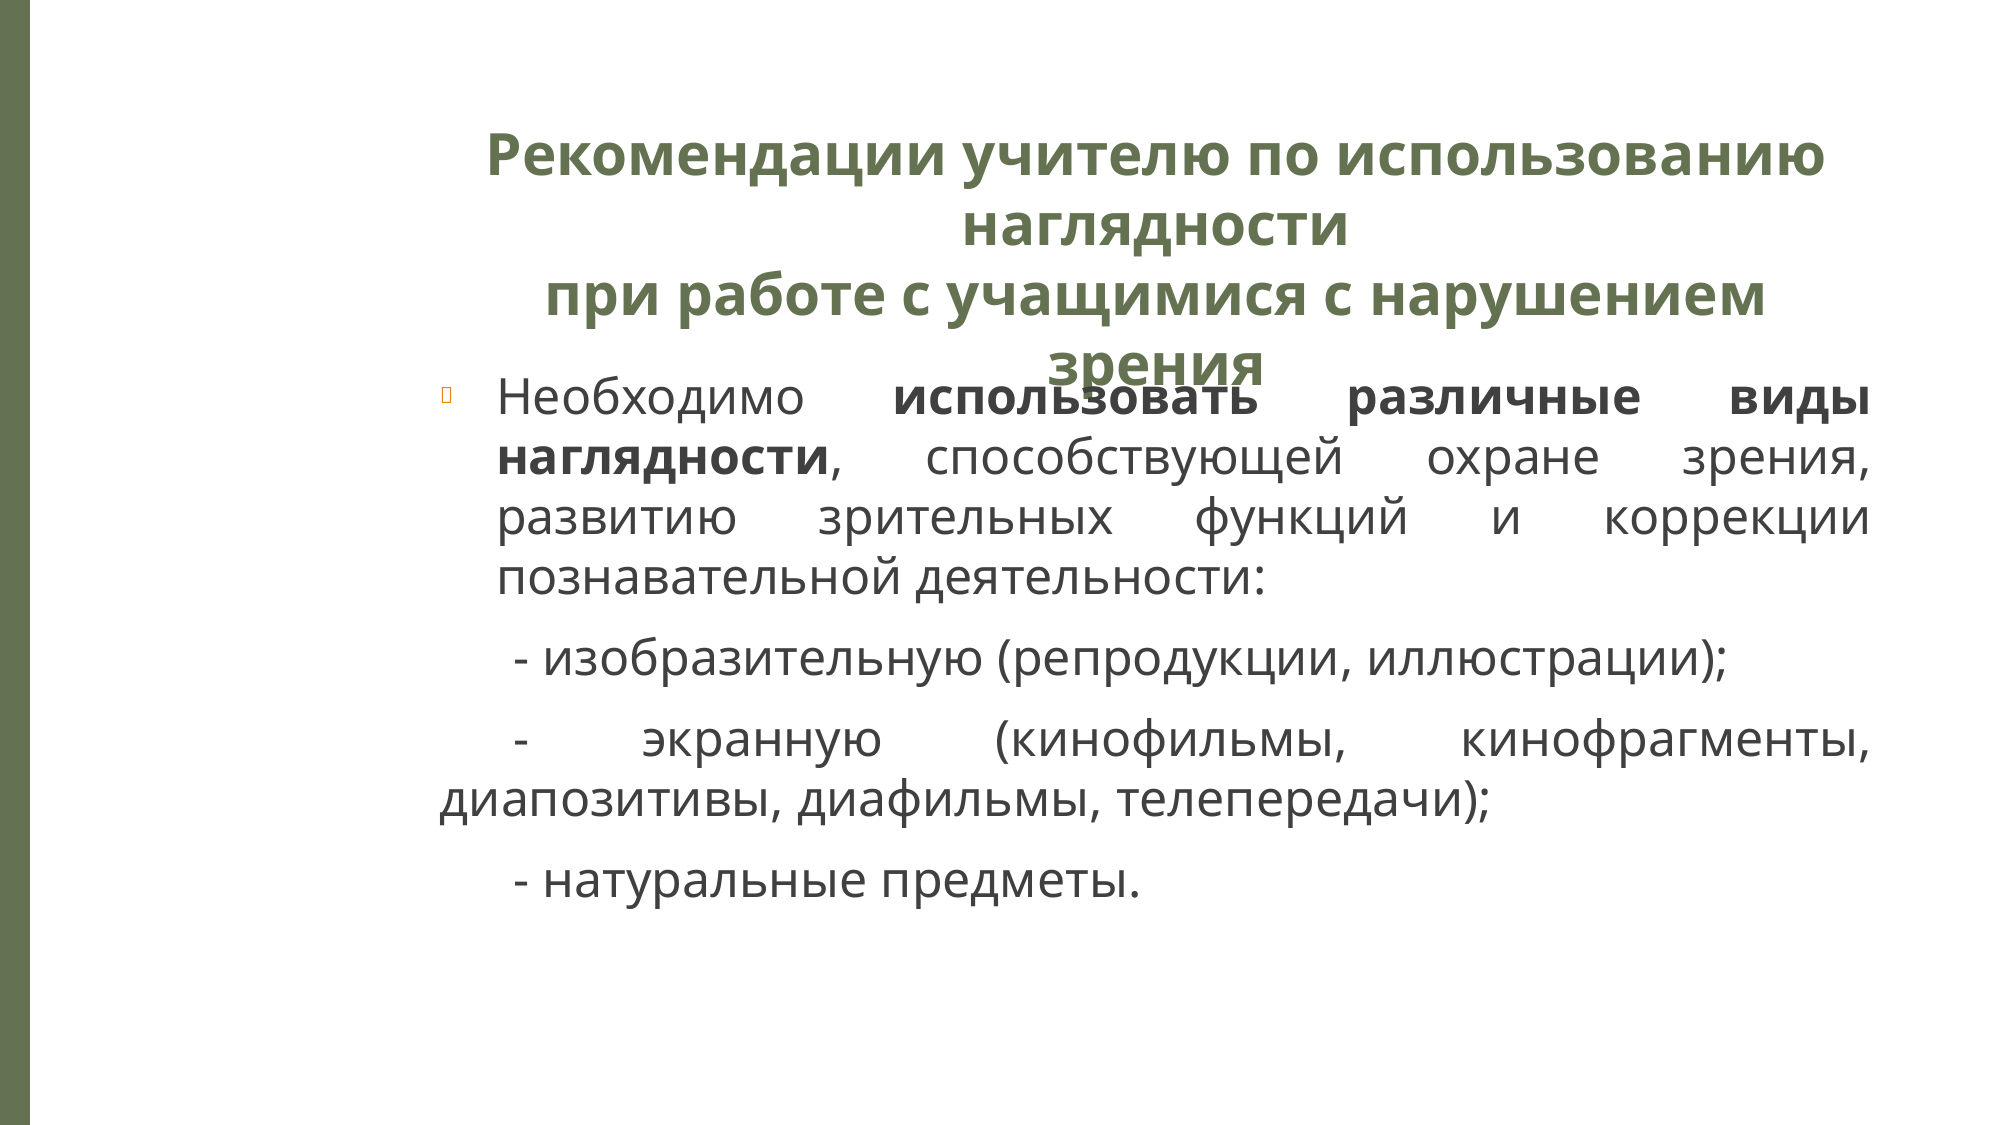

# Рекомендации учителю по использованию наглядности при работе с учащимися с нарушением зрения
Необходимо использовать различные виды наглядности, способствующей охране зрения, развитию зрительных функций и коррекции познавательной деятельности:
	- изобразительную (репродукции, иллюстрации);
	- экранную (кинофильмы, кинофрагменты, диапозитивы, диафильмы, телепередачи);
	- натуральные предметы.